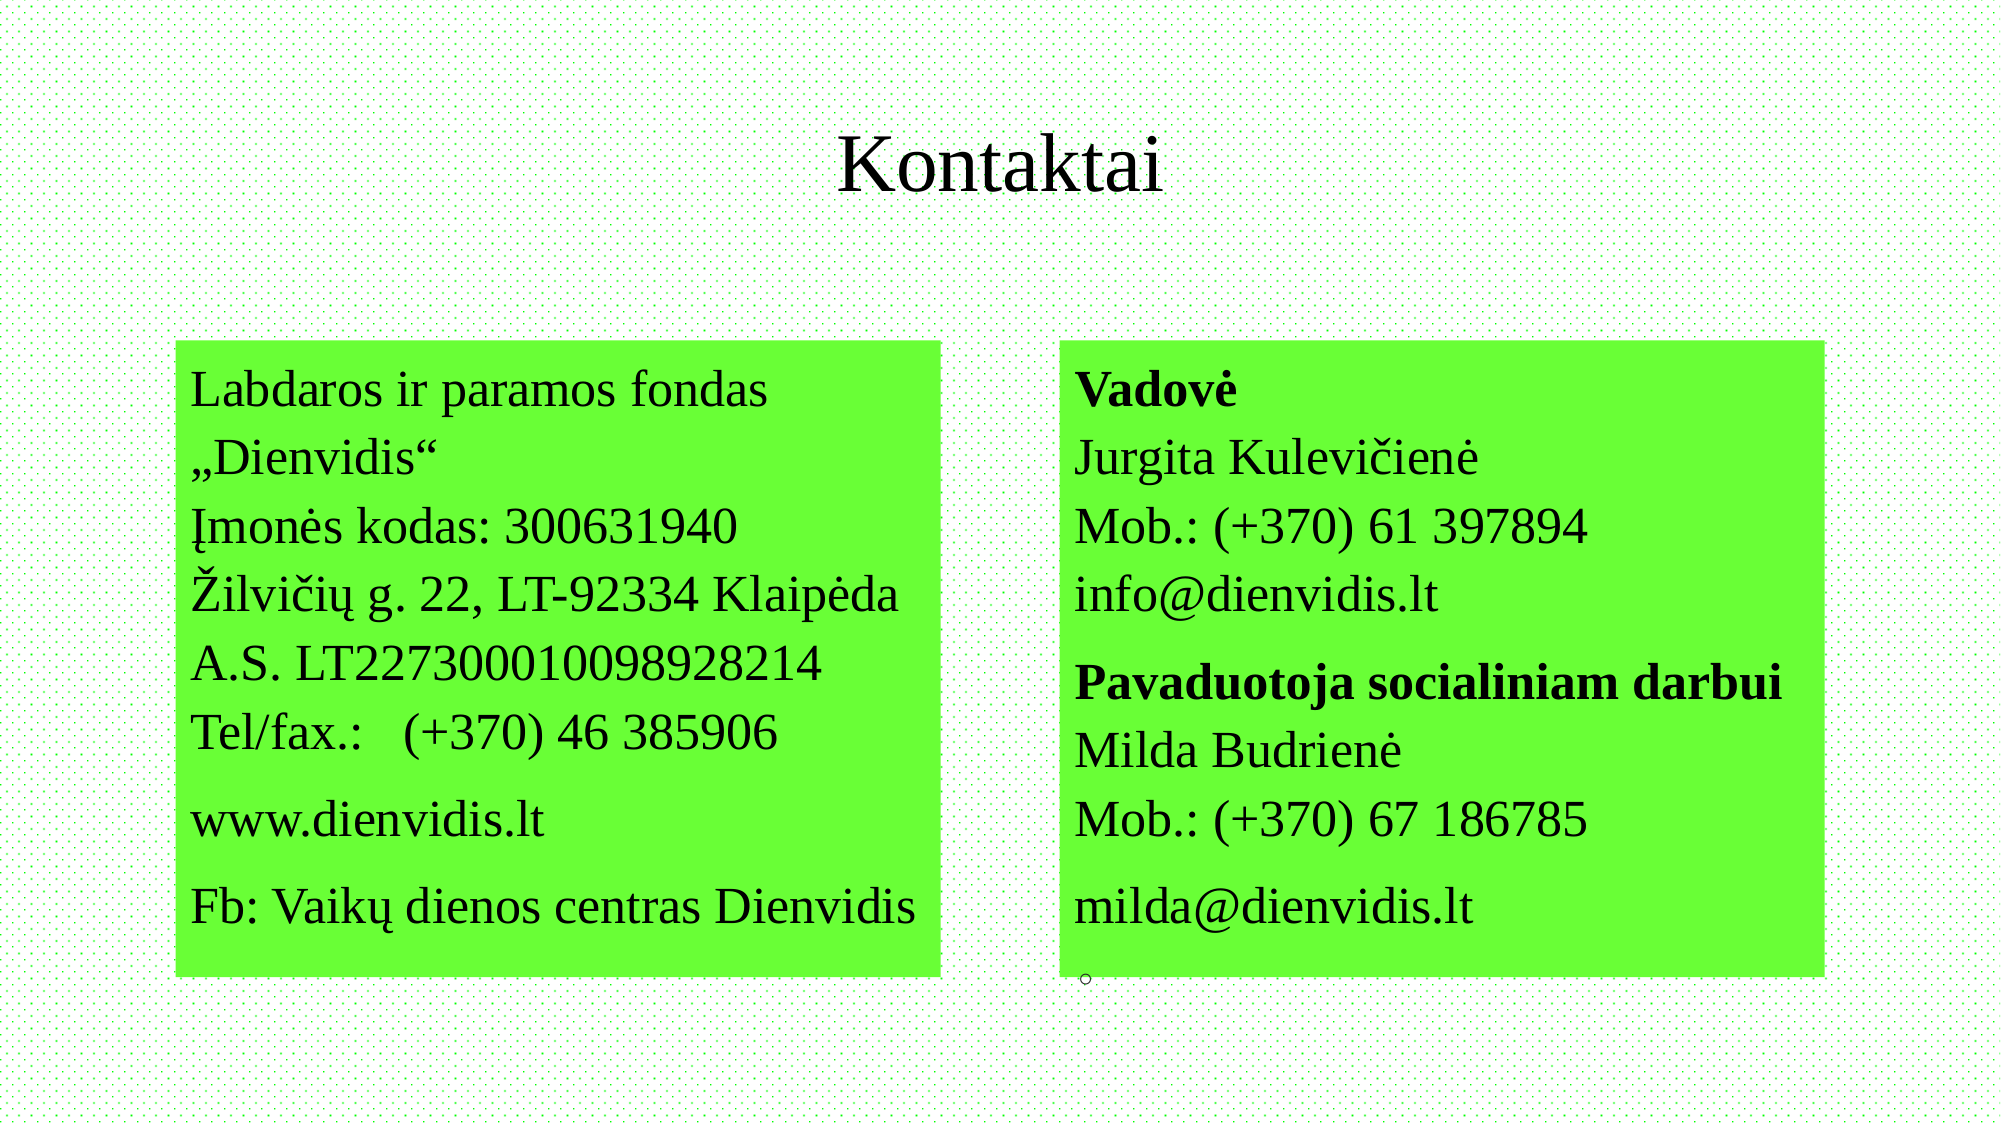

# Kontaktai
Labdaros ir paramos fondas „Dienvidis“
Įmonės kodas: 300631940
Žilvičių g. 22, LT-92334 Klaipėda
A.S. LT227300010098928214
Tel/fax.:   (+370) 46 385906
www.dienvidis.lt
Fb: Vaikų dienos centras Dienvidis
Vadovė 
Jurgita Kulevičienė
Mob.: (+370) 61 397894
info@dienvidis.lt
Pavaduotoja socialiniam darbui
Milda Budrienė
Mob.: (+370) 67 186785
milda@dienvidis.lt